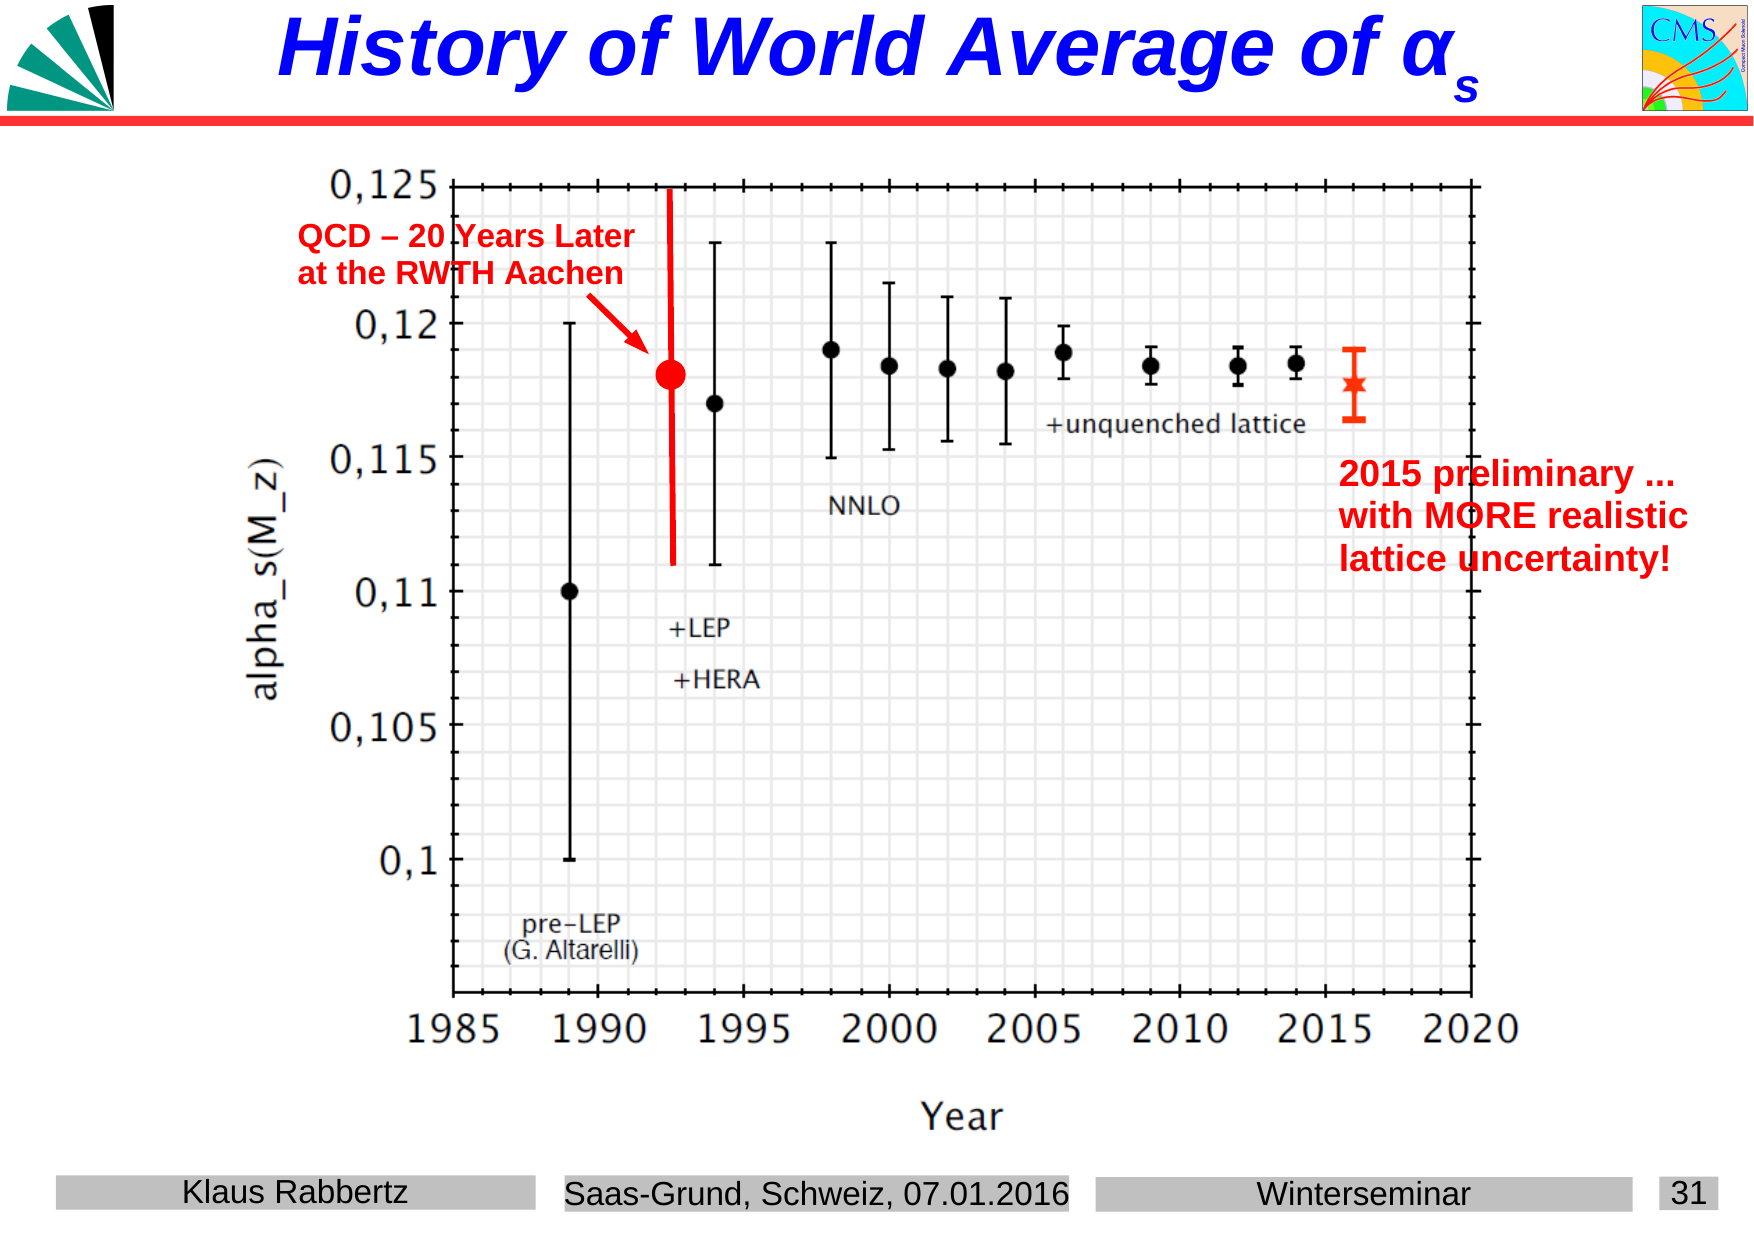

# History of World Average of αs
QCD – 20 Years Later
at the RWTH Aachen
2015 preliminary ...
with MORE realistic
lattice uncertainty!